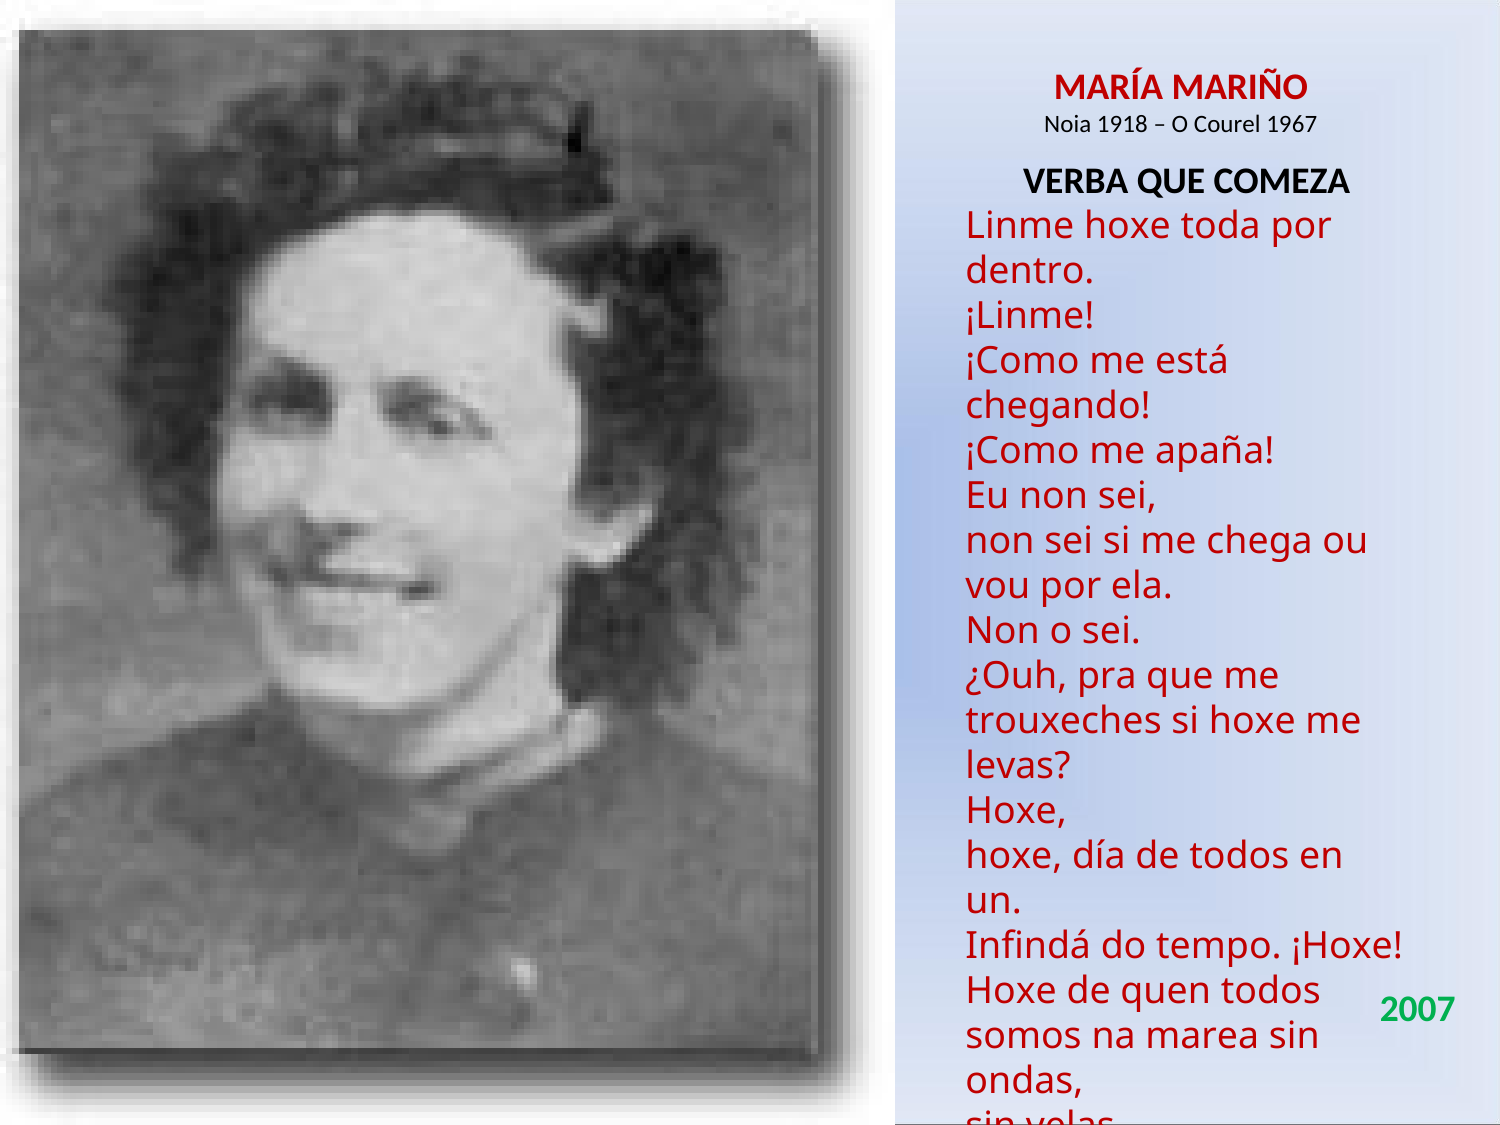

MARÍA MARIÑO
Noia 1918 – O Courel 1967
VERBA QUE COMEZA
Linme hoxe toda por dentro.
¡Linme!
¡Como me está chegando!
¡Como me apaña!
Eu non sei,
non sei si me chega ou vou por ela.
Non o sei.
¿Ouh, pra que me trouxeches si hoxe me levas?
Hoxe,
hoxe, día de todos en un.
Infindá do tempo. ¡Hoxe!
Hoxe de quen todos somos na marea sin ondas,
sin velas,
sin barcos en coor vello.
Hoxe, ¿de quen?
Hoxe: dirán uns.
Hoxe: dirán outros mentras...
2007